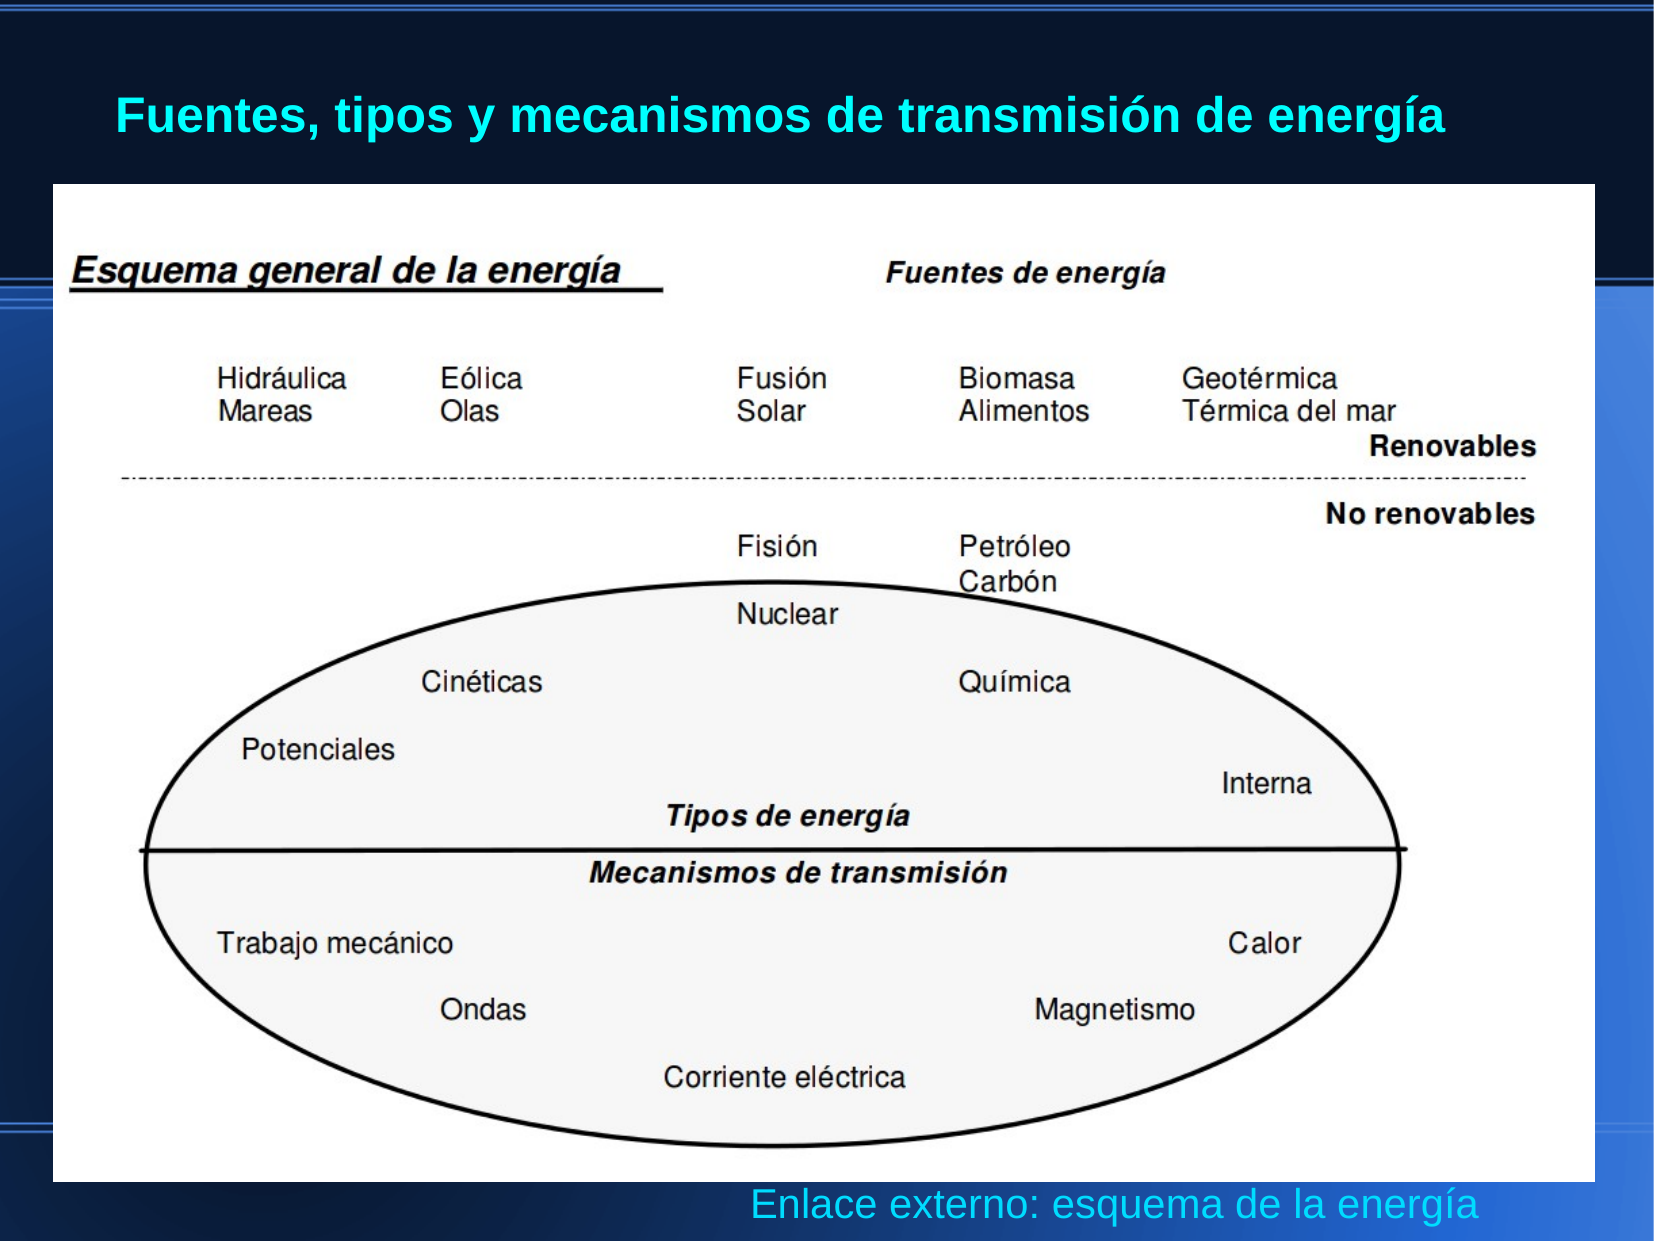

# Fuentes, tipos y mecanismos de transmisión de energía
Enlace externo: esquema de la energía